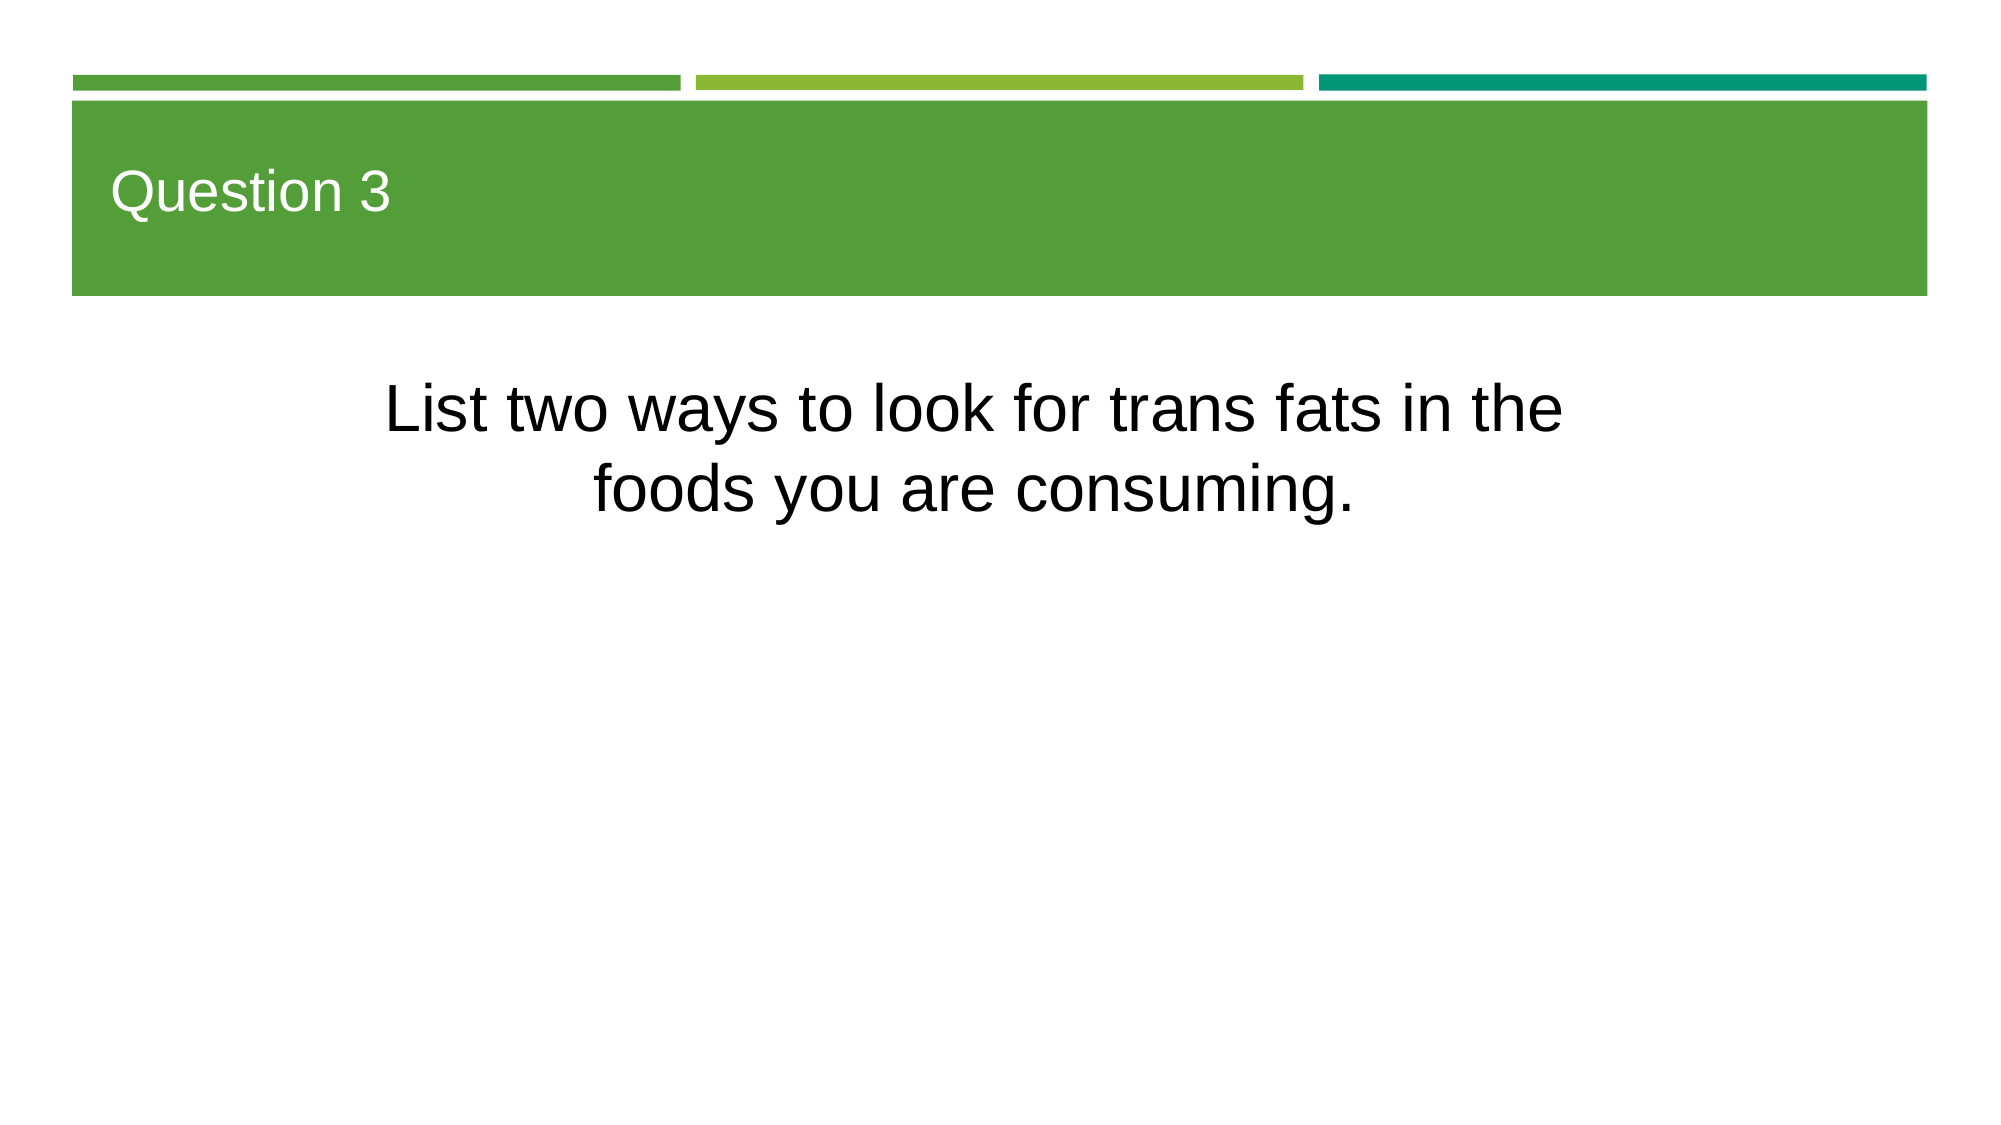

# Question 3
List two ways to look for trans fats in the foods you are consuming.